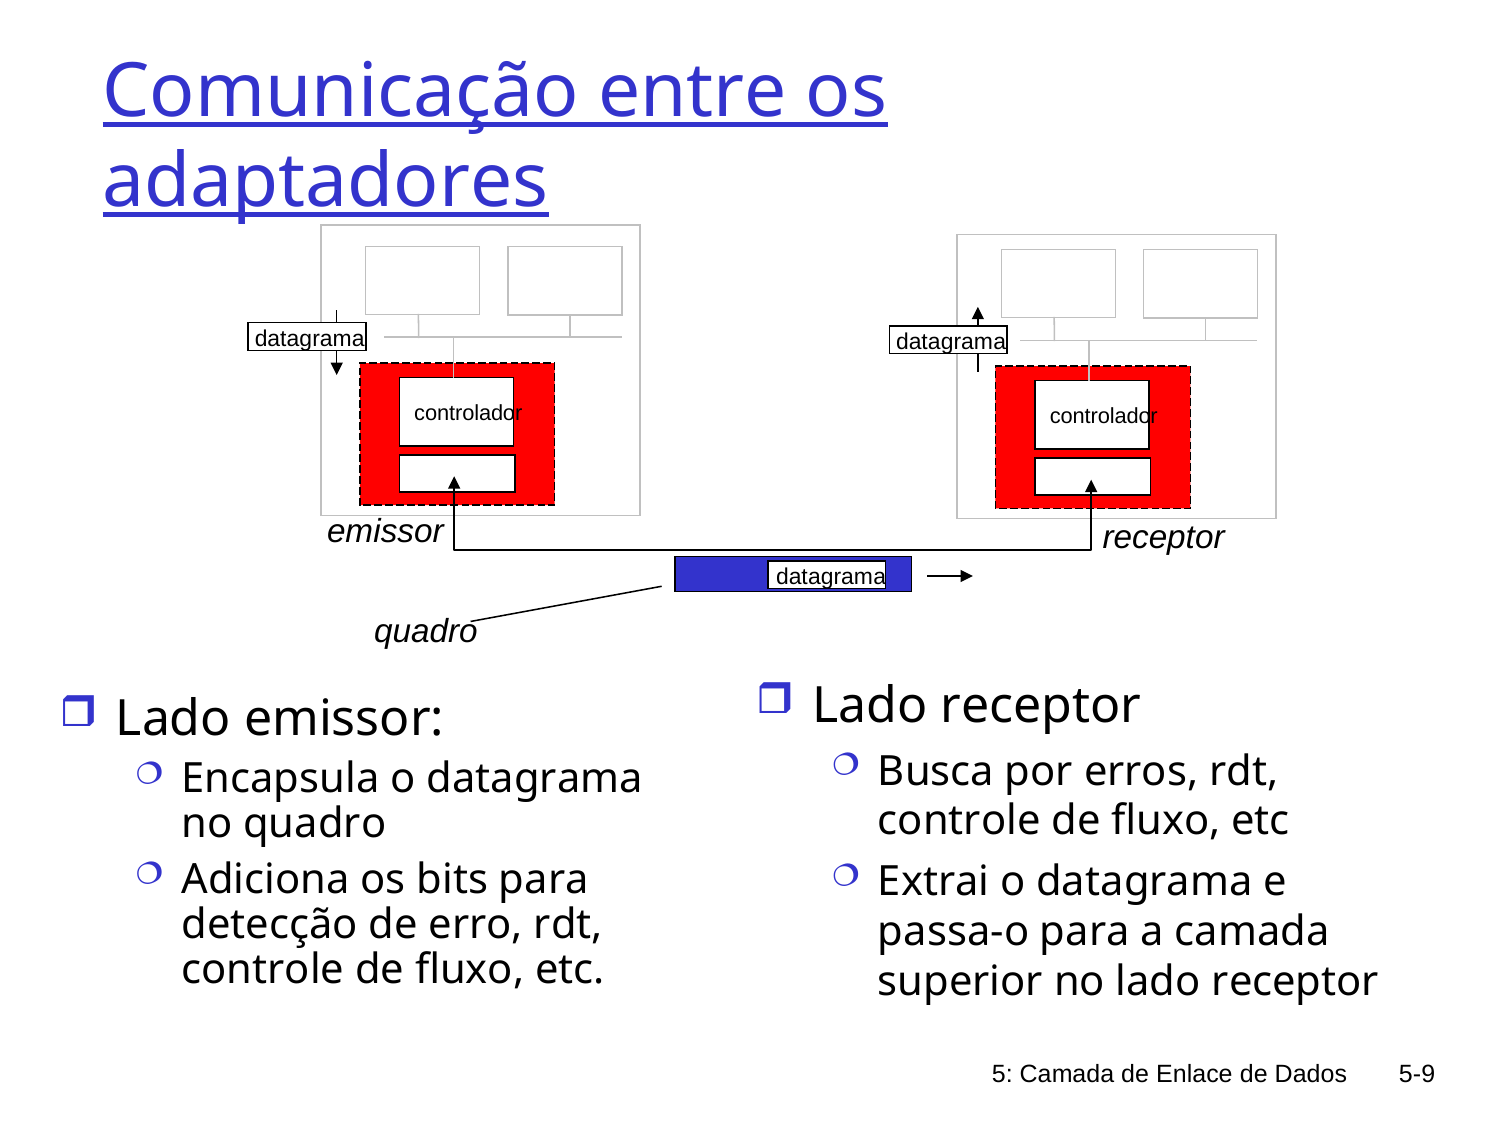

# Comunicação entre os adaptadores
datagrama
datagrama
controlador
controlador
emissor
receptor
datagrama
quadro
Lado receptor
Busca por erros, rdt, controle de fluxo, etc
Extrai o datagrama e passa-o para a camada superior no lado receptor
Lado emissor:
Encapsula o datagrama no quadro
Adiciona os bits para detecção de erro, rdt, controle de fluxo, etc.
5: Camada de Enlace de Dados